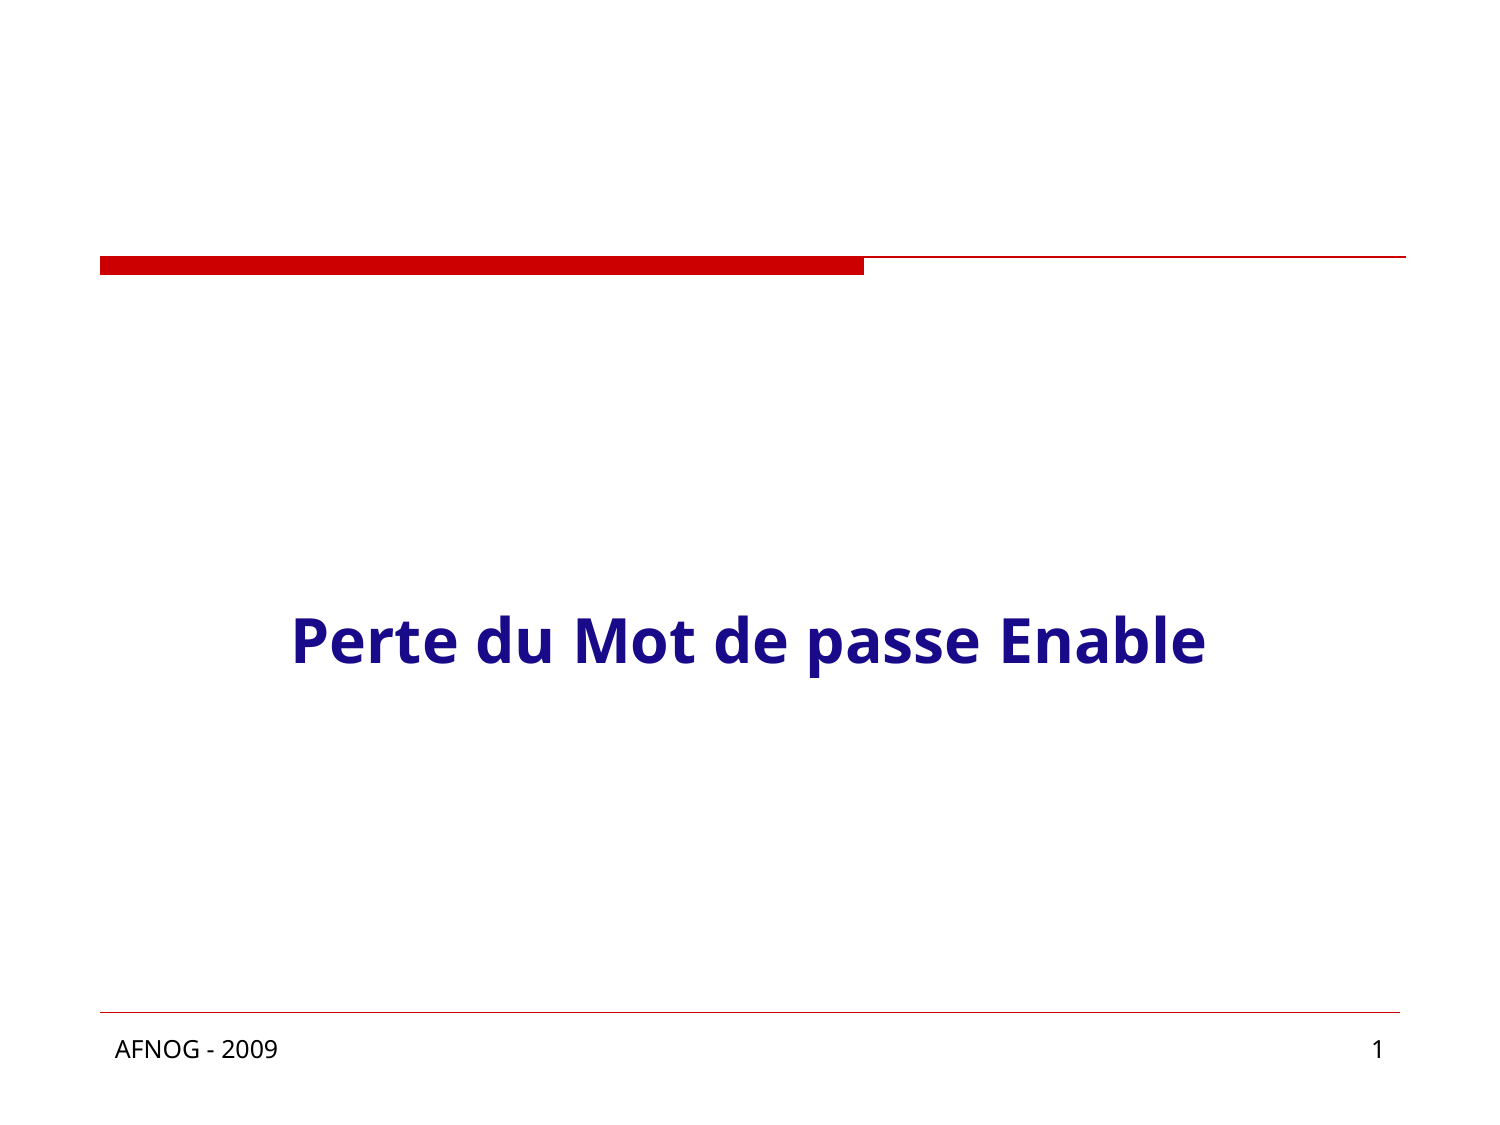

# Perte du Mot de passe Enable
AFNOG - 2009
1